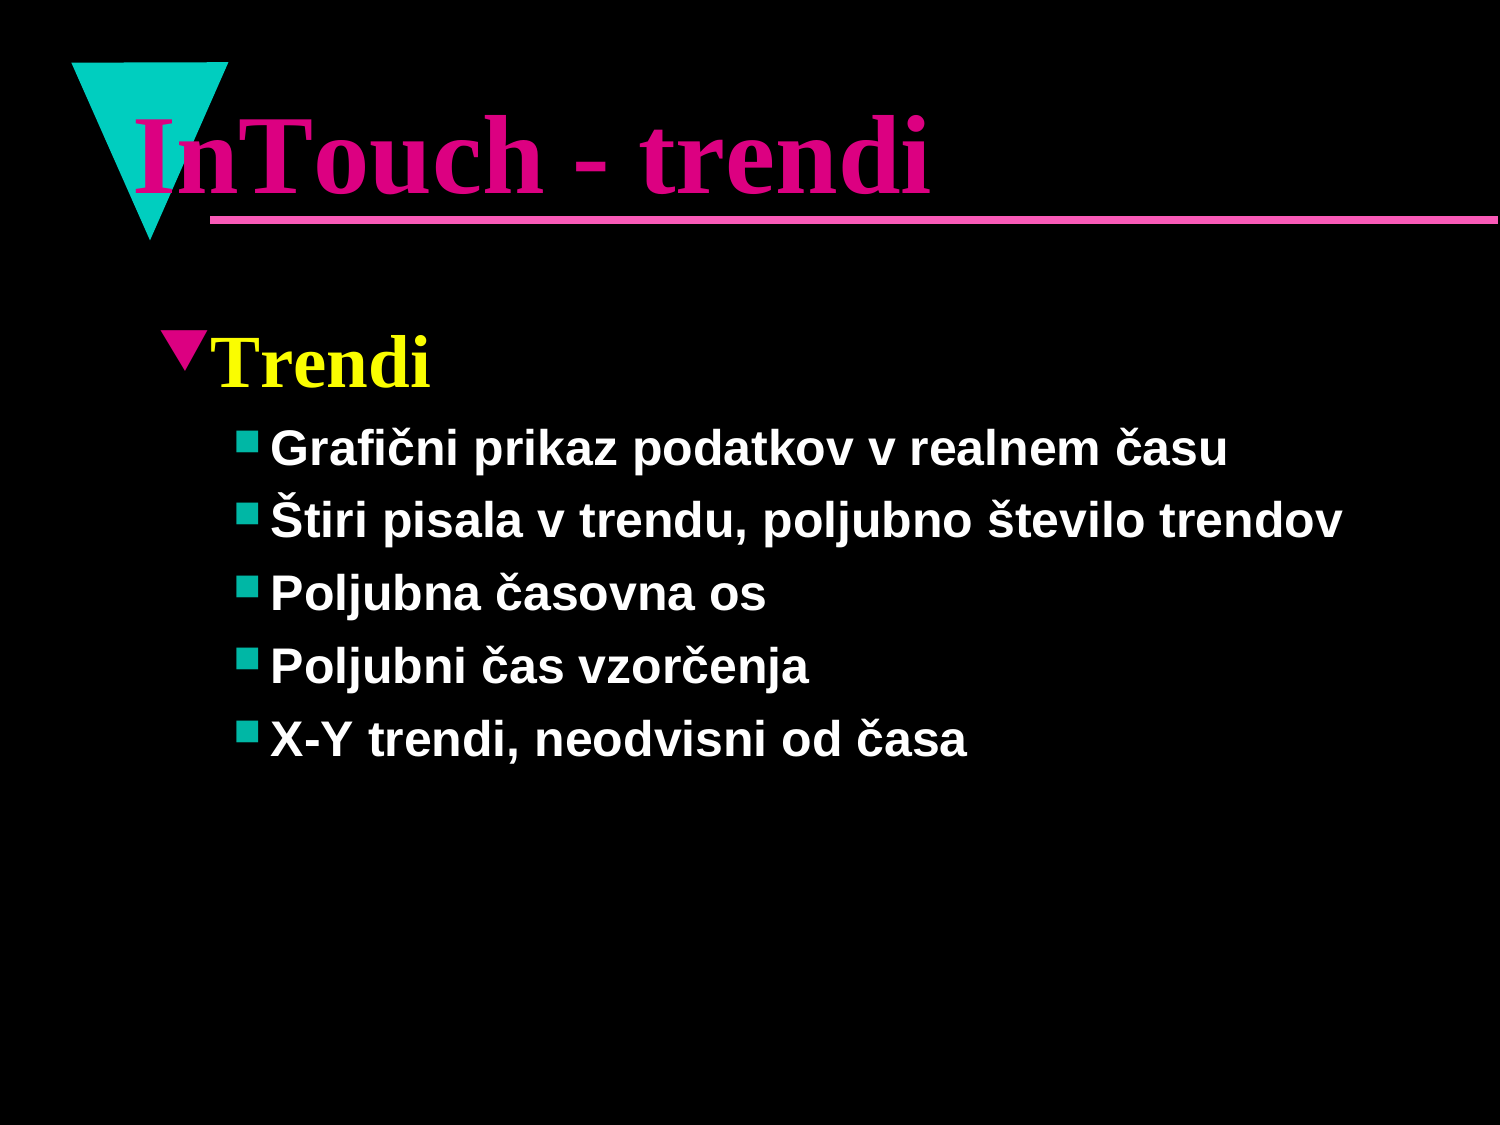

# InTouch - trendi
Trendi
Grafični prikaz podatkov v realnem času
Štiri pisala v trendu, poljubno število trendov
Poljubna časovna os
Poljubni čas vzorčenja
X-Y trendi, neodvisni od časa
27